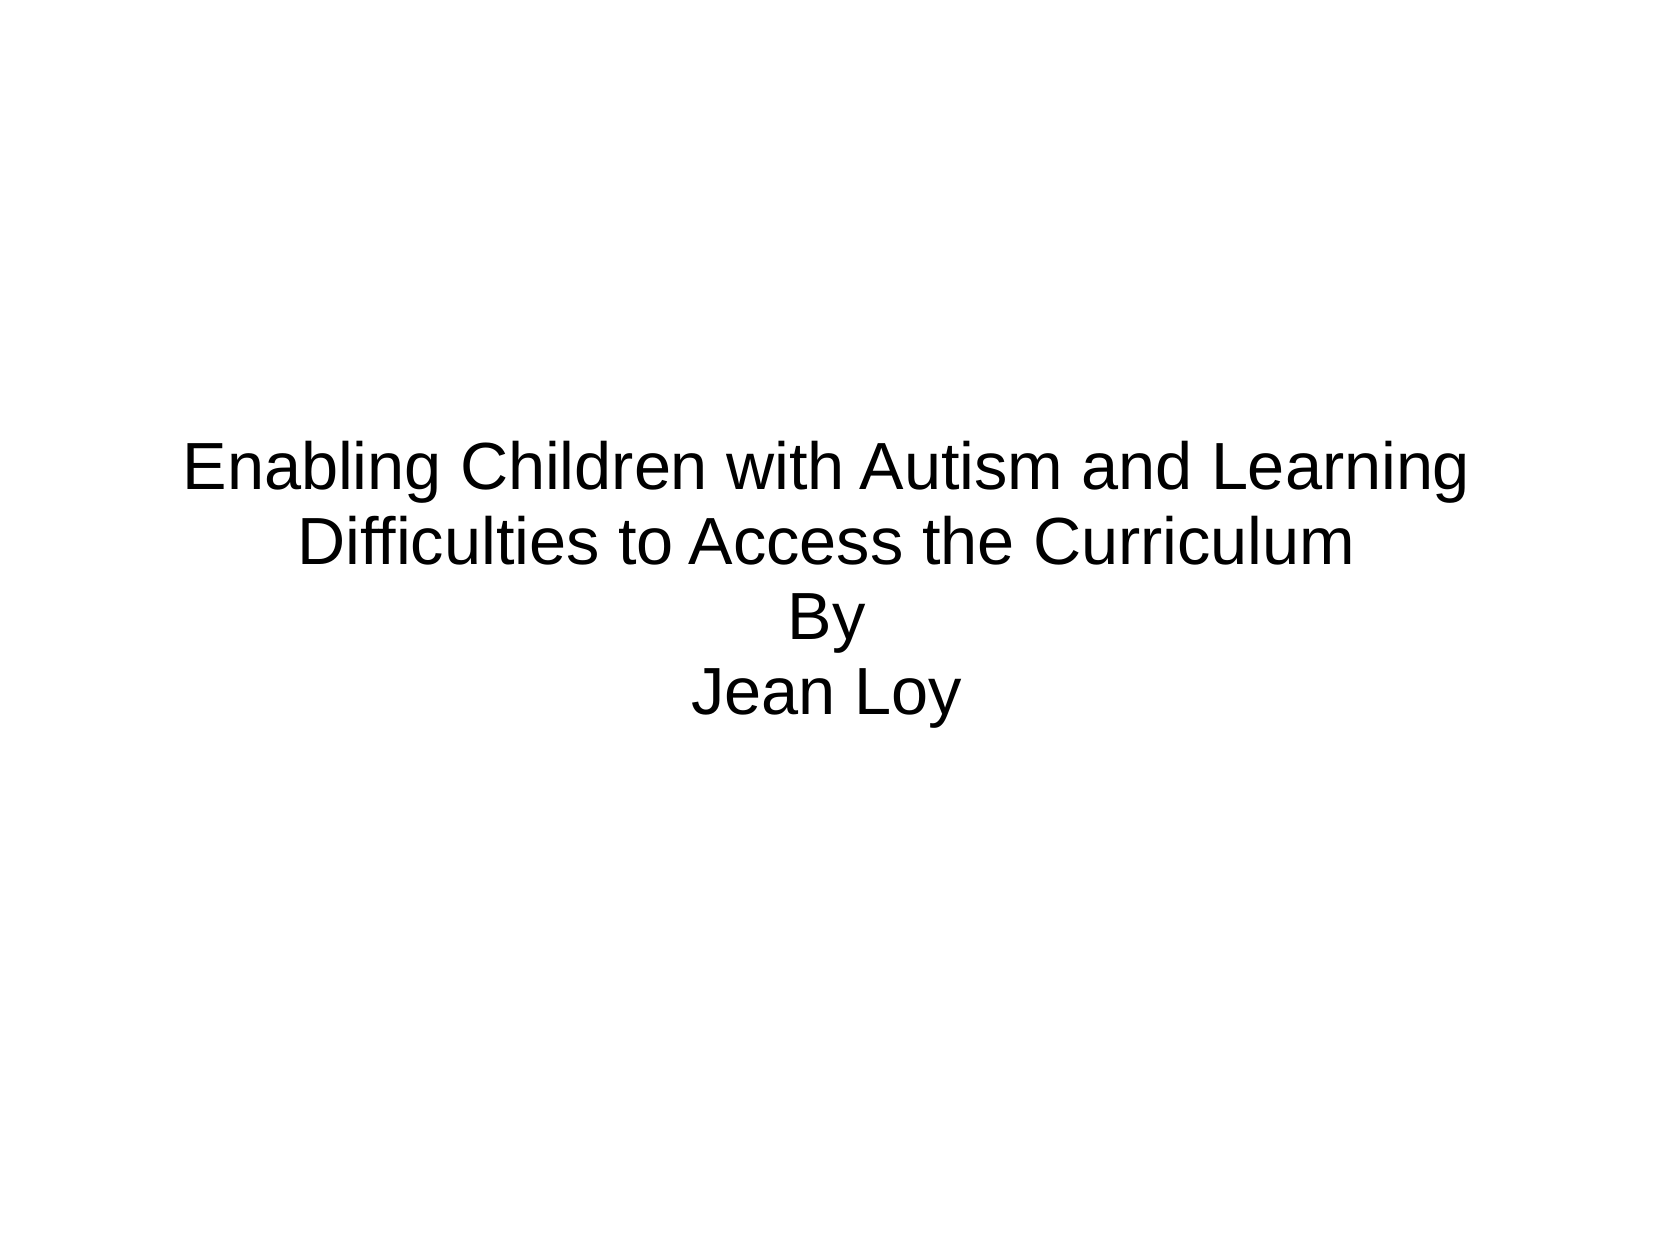

# Enabling Children with Autism and Learning Difficulties to Access the Curriculum
By
Jean Loy